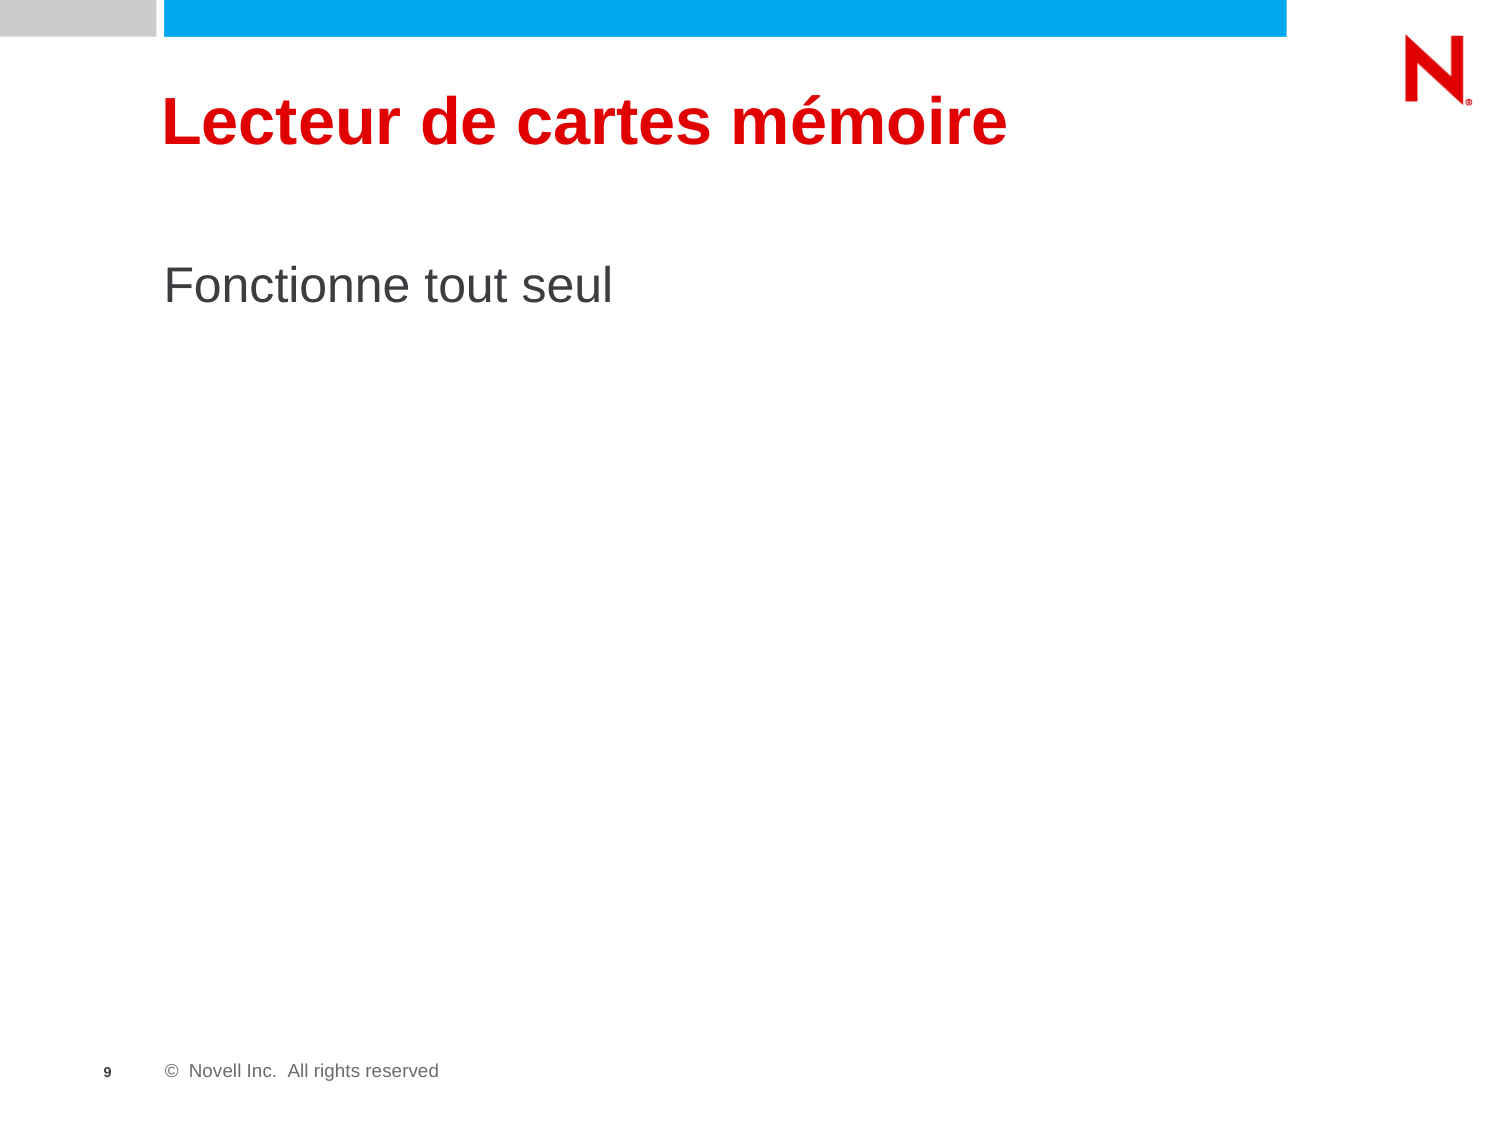

# Lecteur de cartes mémoire
Fonctionne tout seul